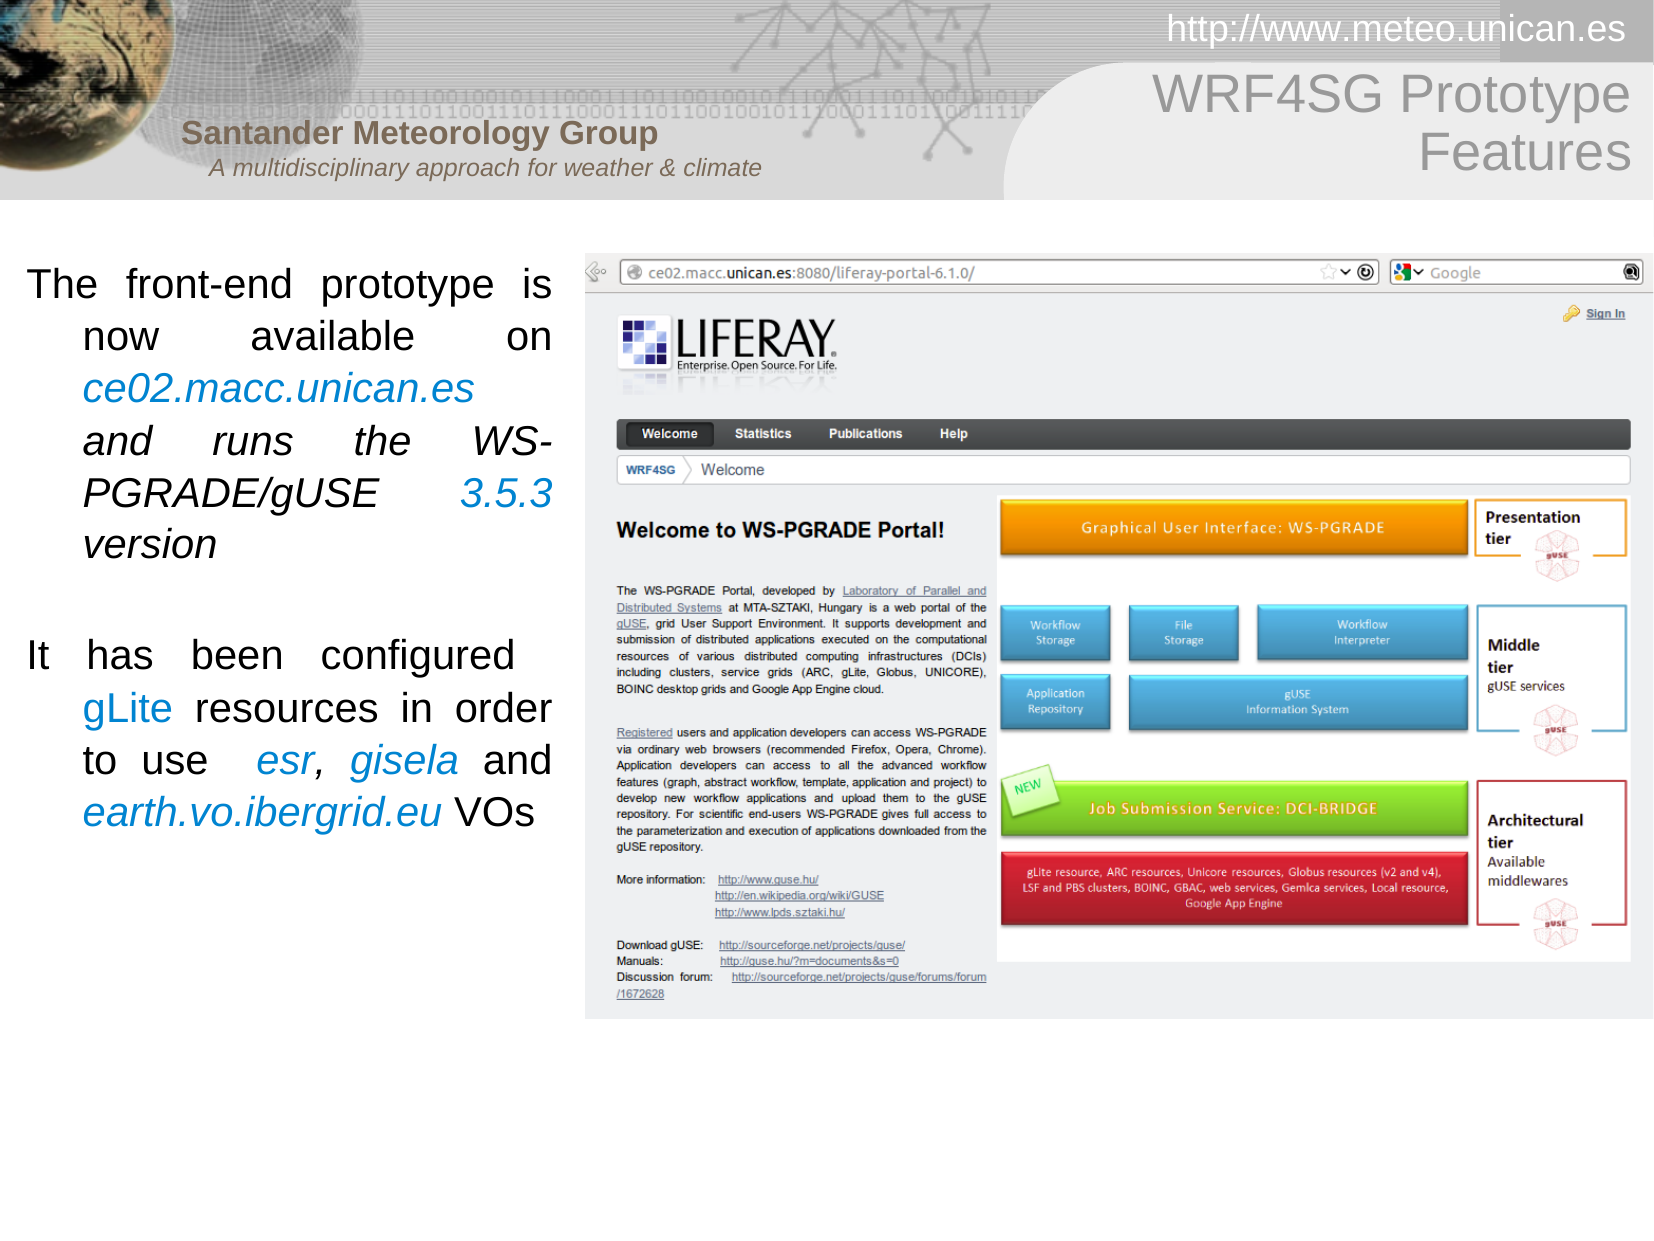

WRF4SG Prototype Features
# The front-end prototype is now available on ce02.macc.unican.es and runs the WS-PGRADE/gUSE 3.5.3 version
It has been configured gLite resources in order to use esr, gisela and earth.vo.ibergrid.eu VOs